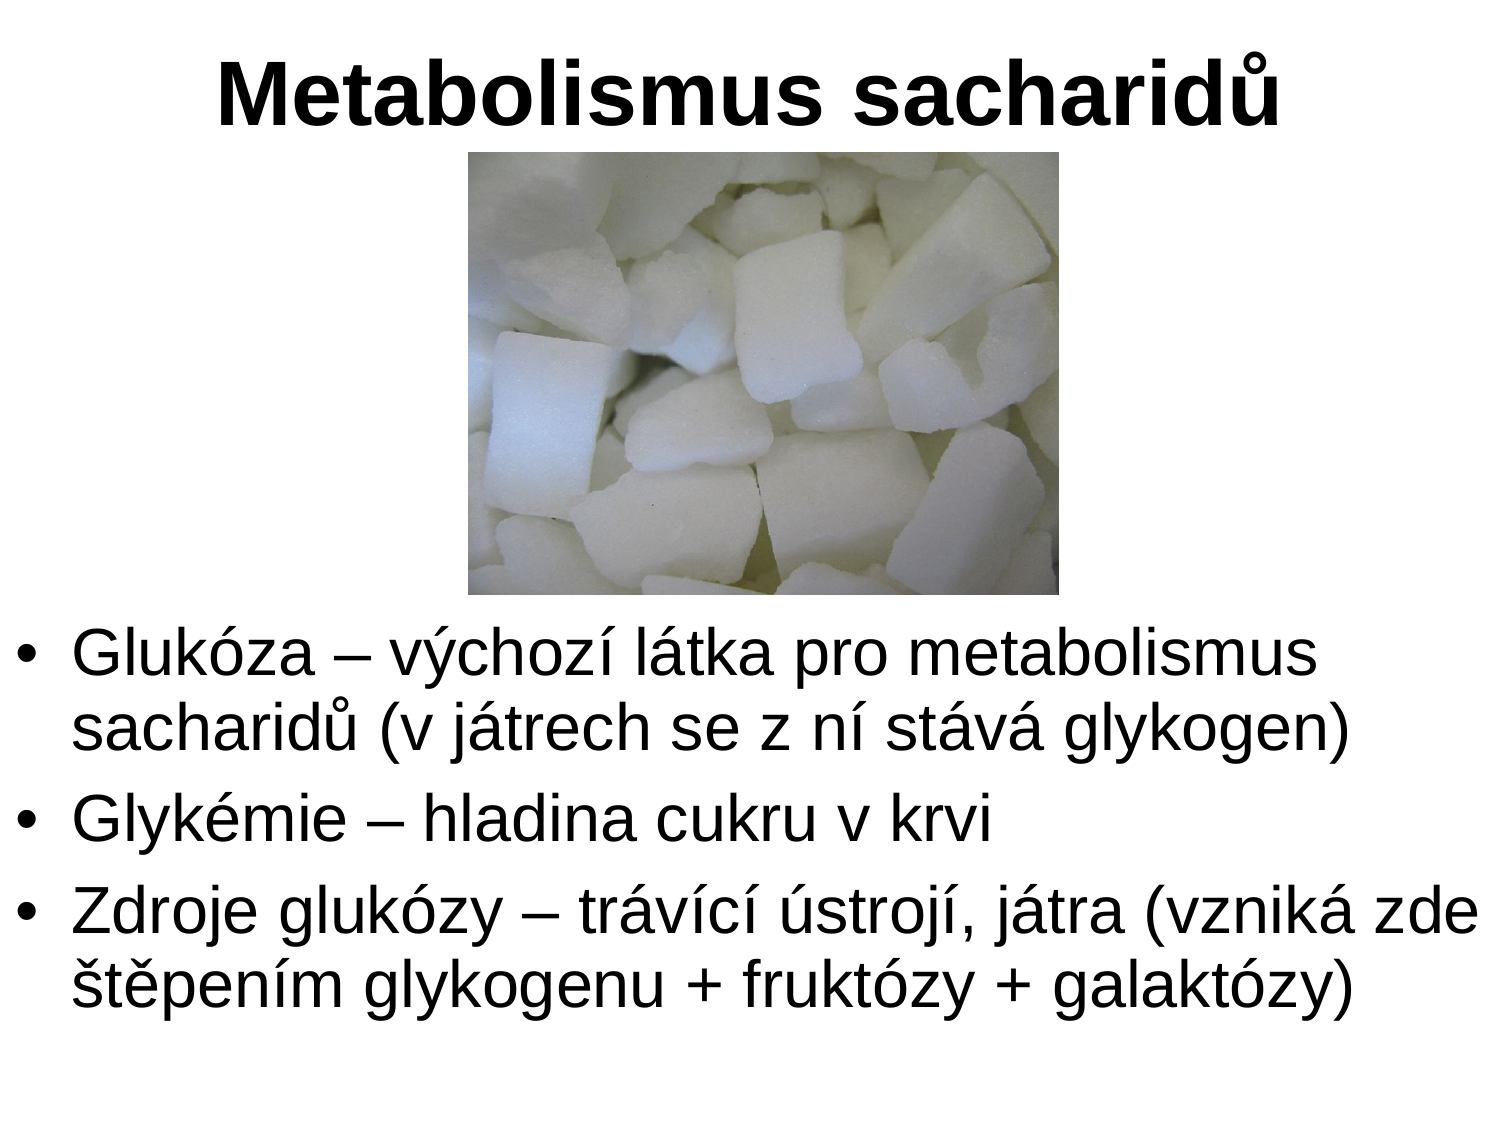

# Metabolismus sacharidů
Glukóza – výchozí látka pro metabolismus sacharidů (v játrech se z ní stává glykogen)
Glykémie – hladina cukru v krvi
Zdroje glukózy – trávící ústrojí, játra (vzniká zde štěpením glykogenu + fruktózy + galaktózy)